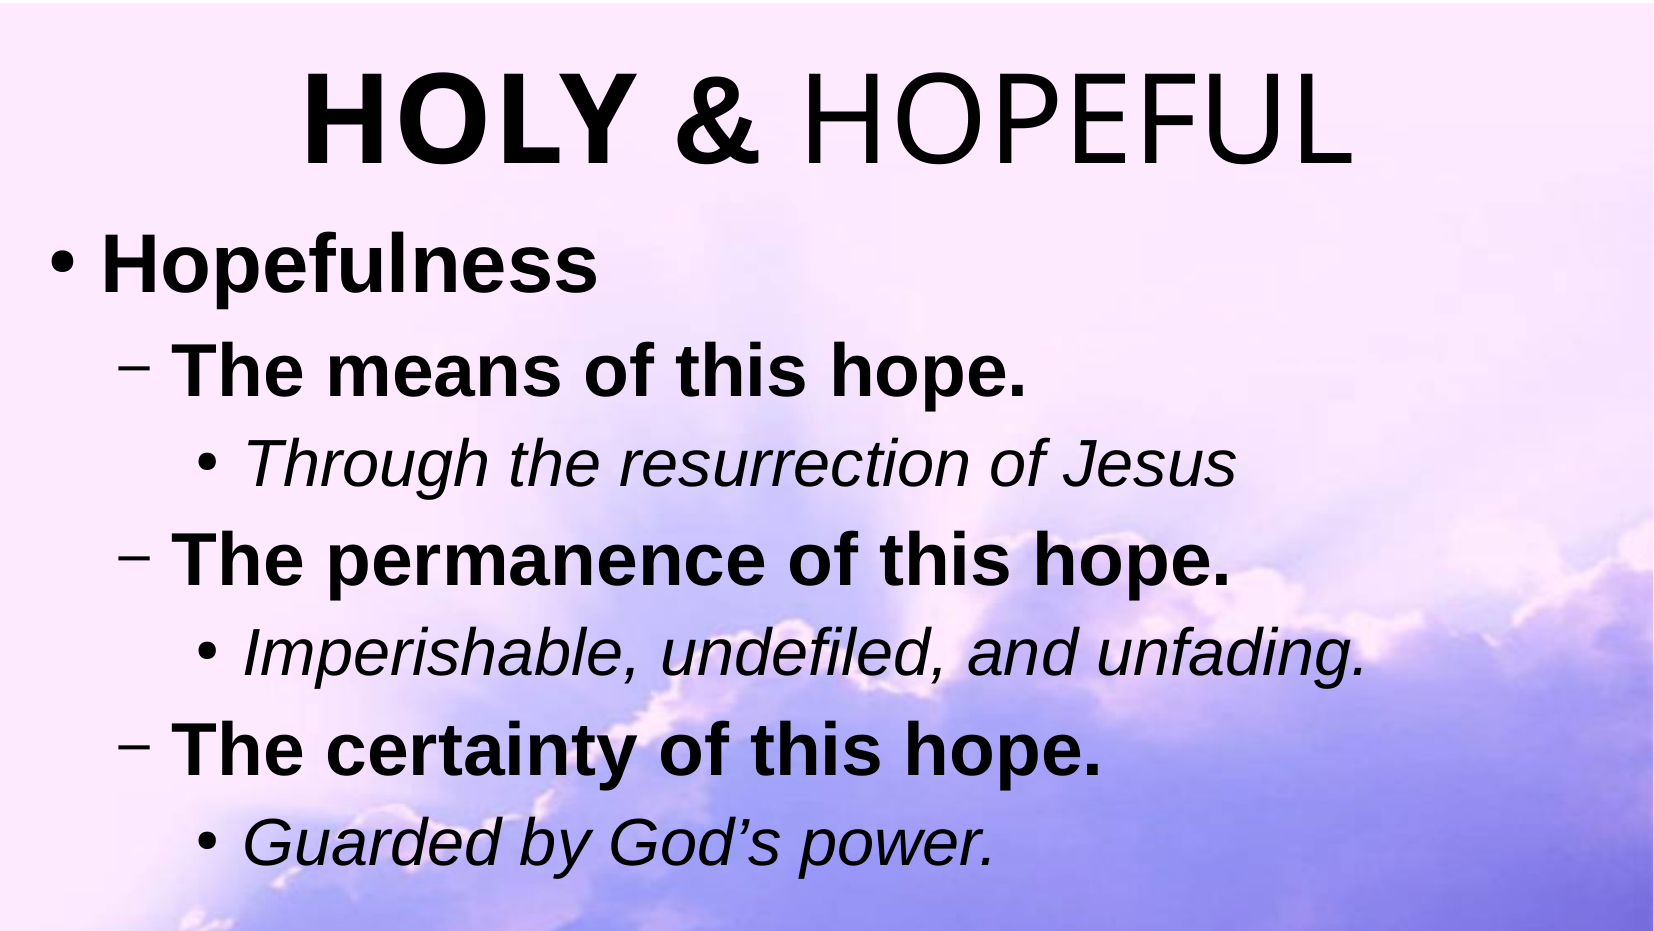

# HOLY & HOPEFUL
Hopefulness
The means of this hope.
Through the resurrection of Jesus
The permanence of this hope.
Imperishable, undefiled, and unfading.
The certainty of this hope.
Guarded by God’s power.